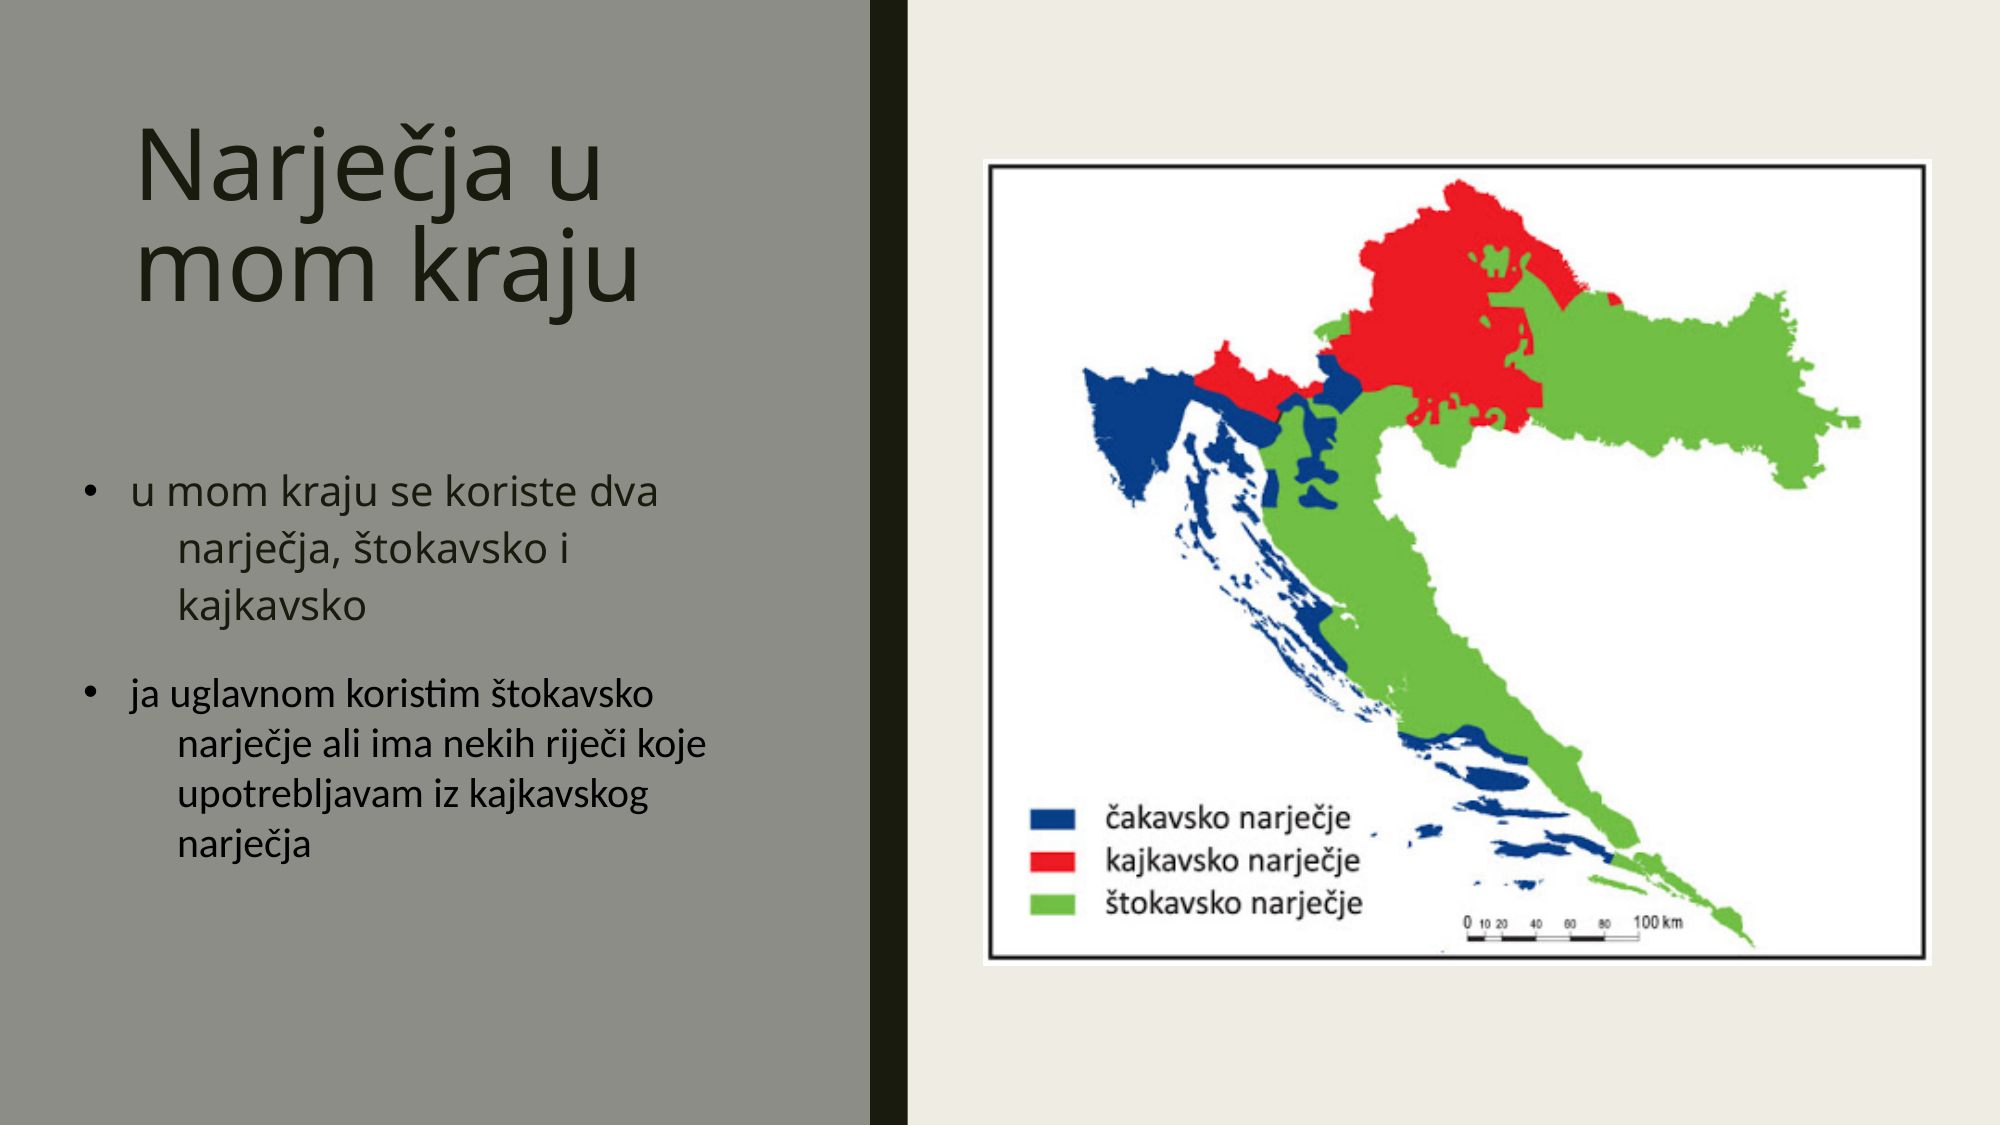

# Narječja u mom kraju
u mom kraju se koriste dva narječja, štokavsko i kajkavsko
ja uglavnom koristim štokavsko narječje ali ima nekih riječi koje upotrebljavam iz kajkavskog narječja